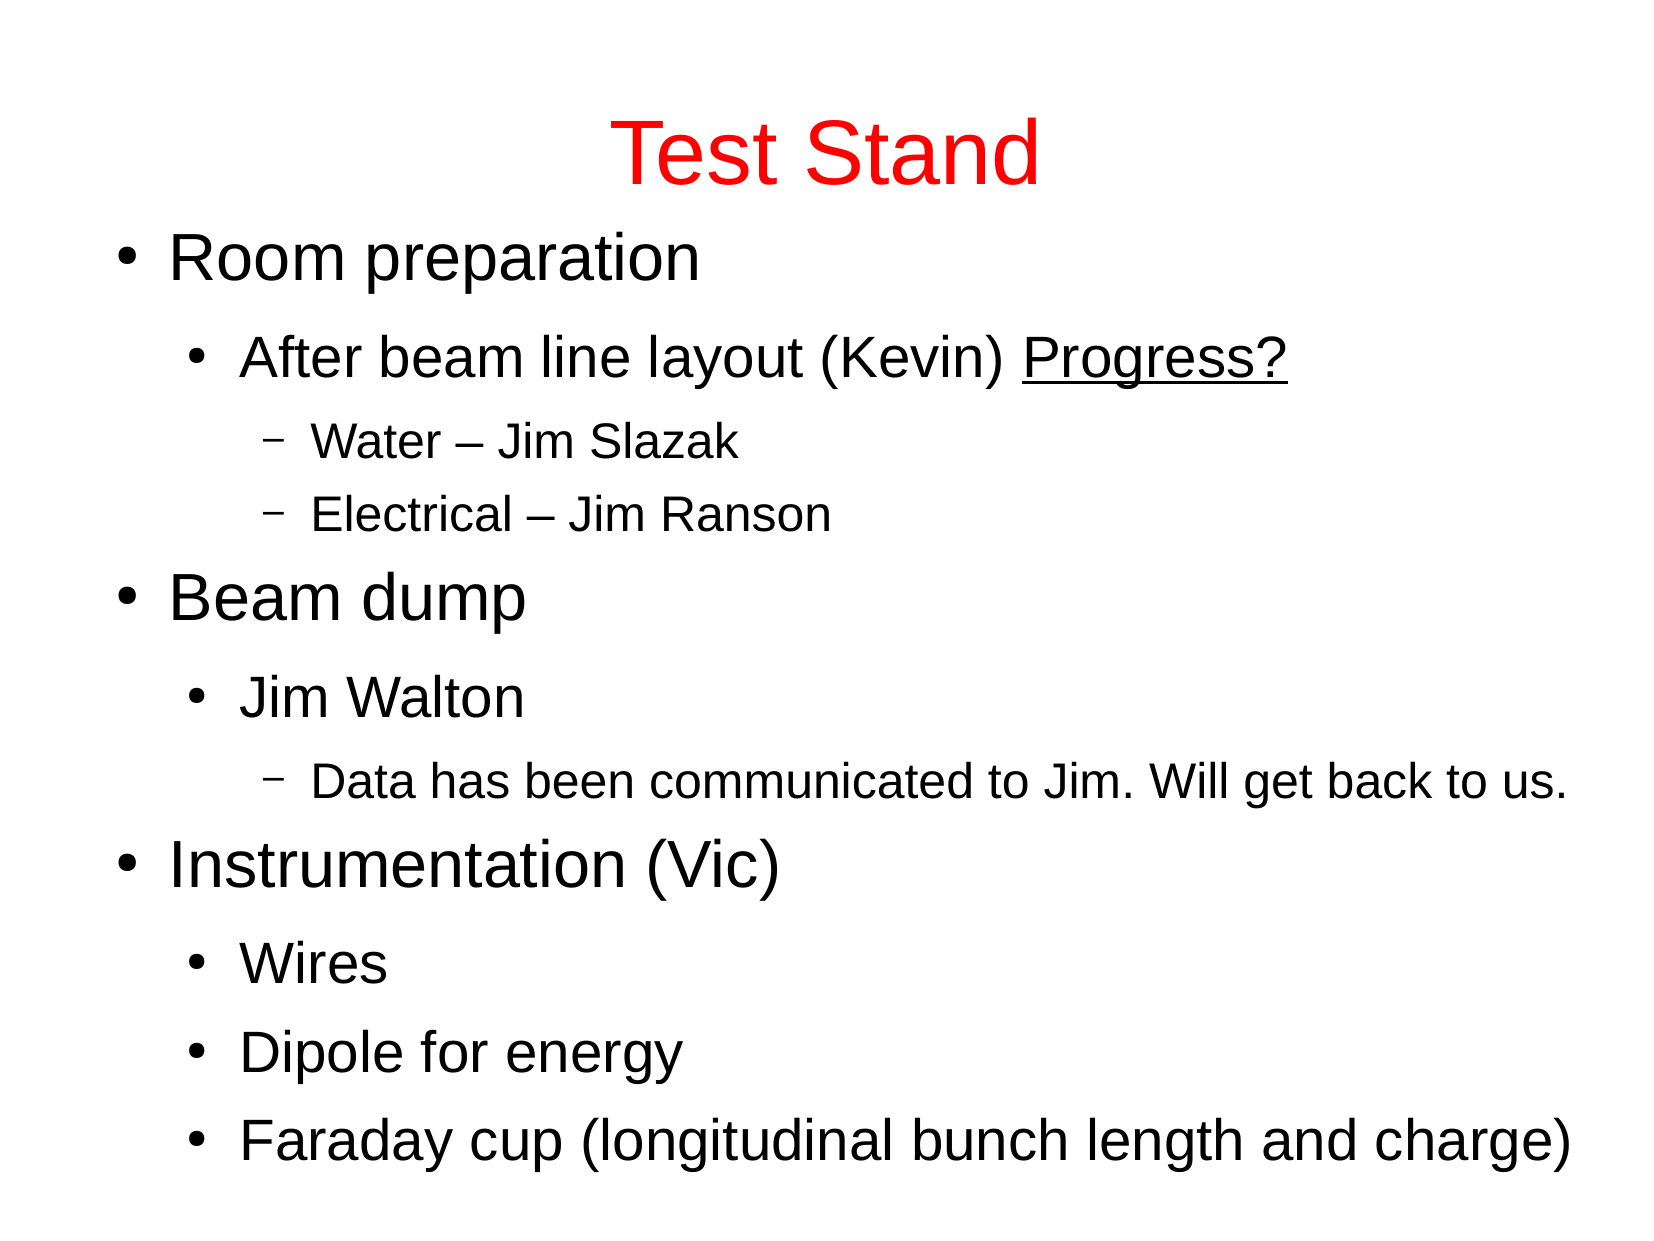

# Test Stand
Room preparation
After beam line layout (Kevin) Progress?
Water – Jim Slazak
Electrical – Jim Ranson
Beam dump
Jim Walton
Data has been communicated to Jim. Will get back to us.
Instrumentation (Vic)
Wires
Dipole for energy
Faraday cup (longitudinal bunch length and charge)